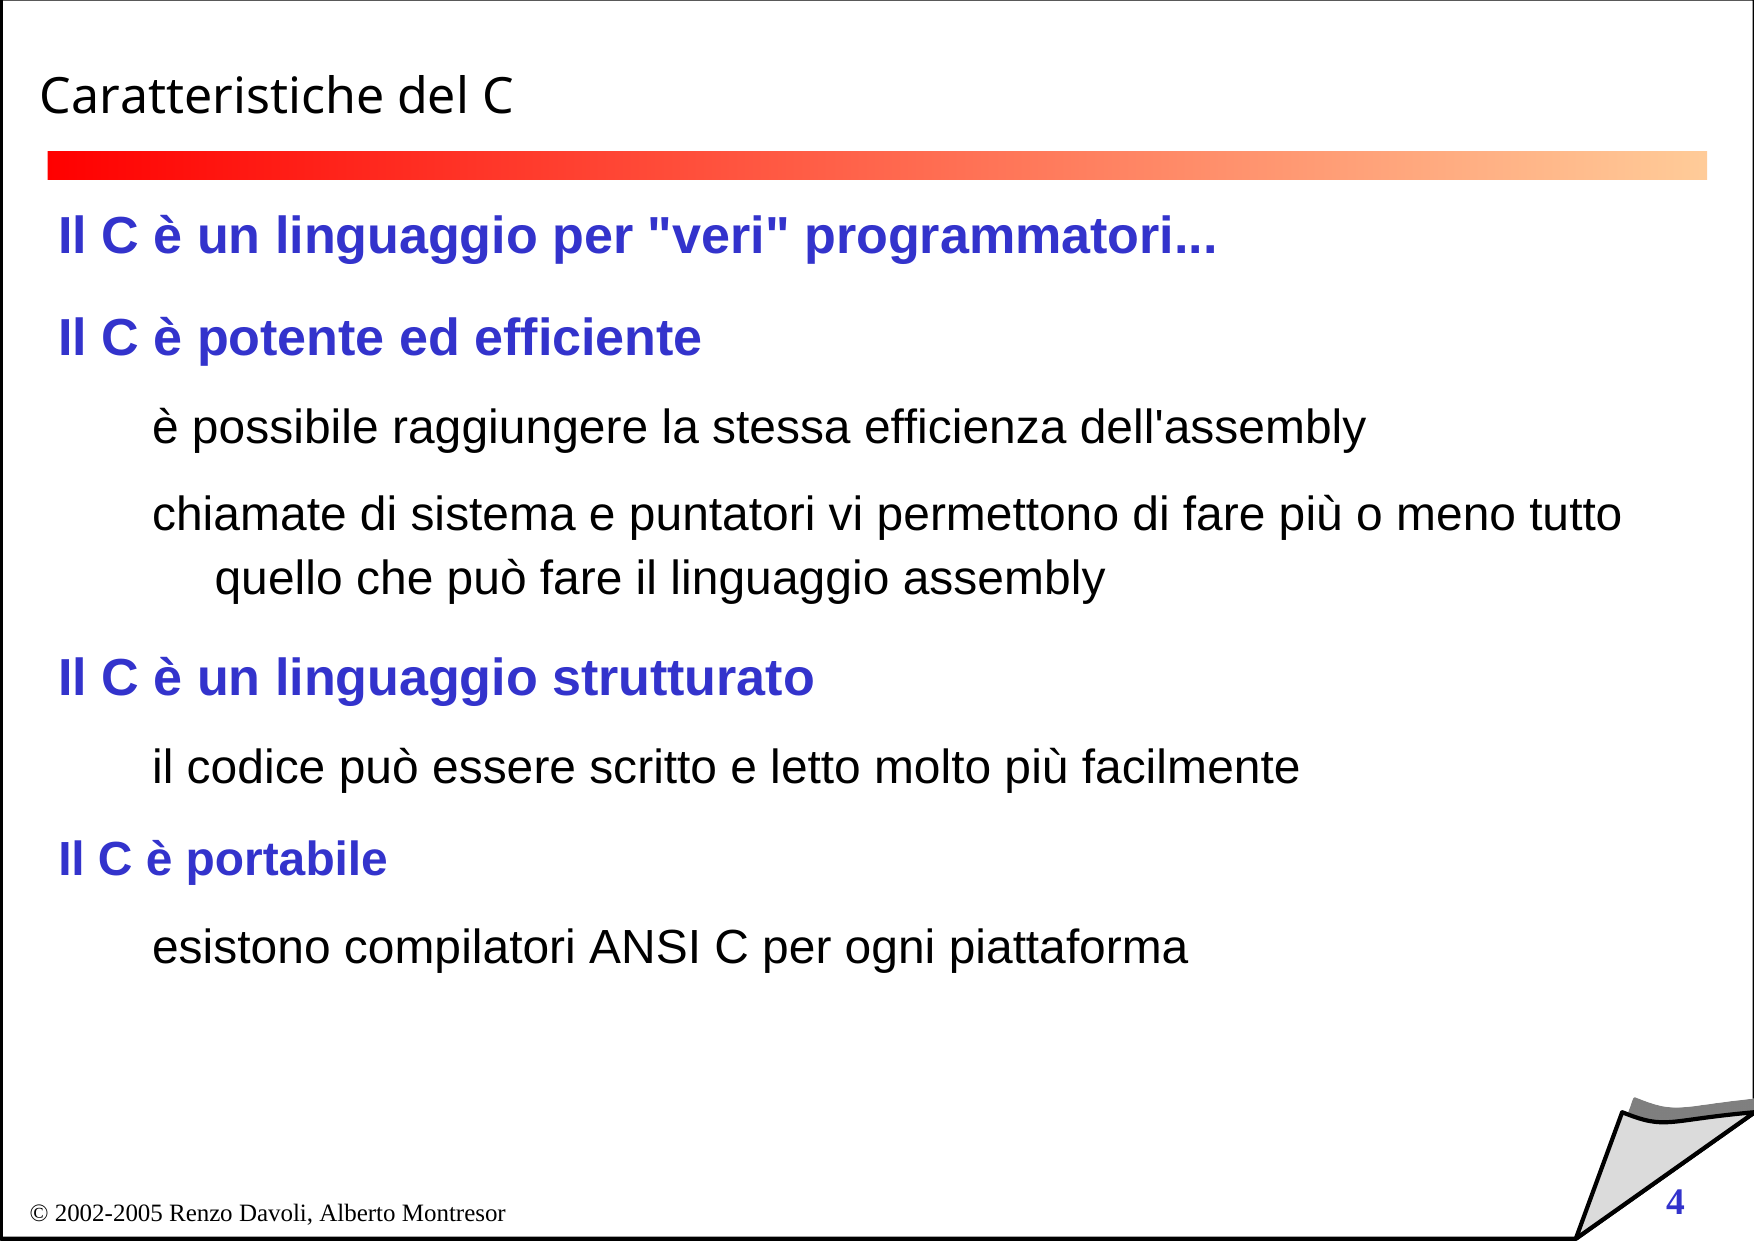

# Caratteristiche del C
Il C è un linguaggio per "veri" programmatori...
Il C è potente ed efficiente
è possibile raggiungere la stessa efficienza dell'assembly
chiamate di sistema e puntatori vi permettono di fare più o meno tutto quello che può fare il linguaggio assembly
Il C è un linguaggio strutturato
il codice può essere scritto e letto molto più facilmente
Il C è portabile
esistono compilatori ANSI C per ogni piattaforma